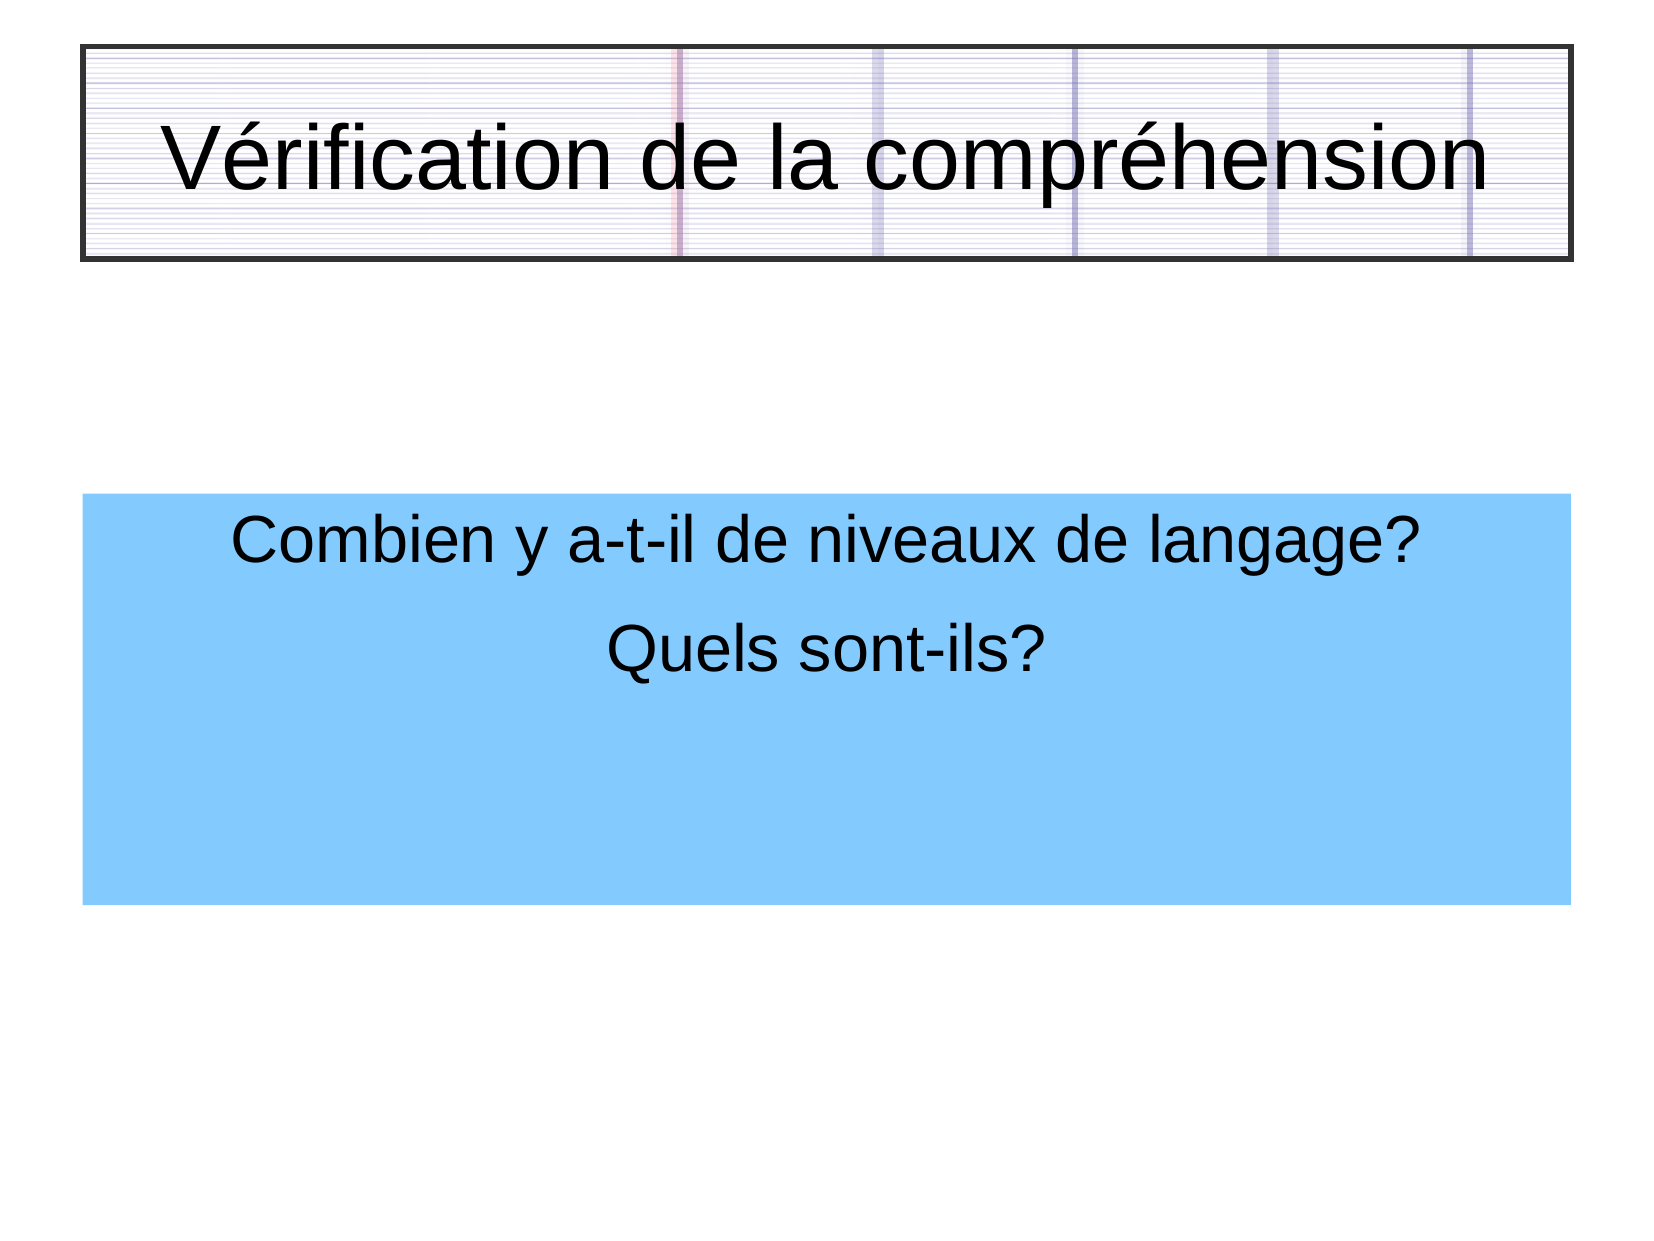

# Vérification de la compréhension
Combien y a-t-il de niveaux de langage?
Quels sont-ils?